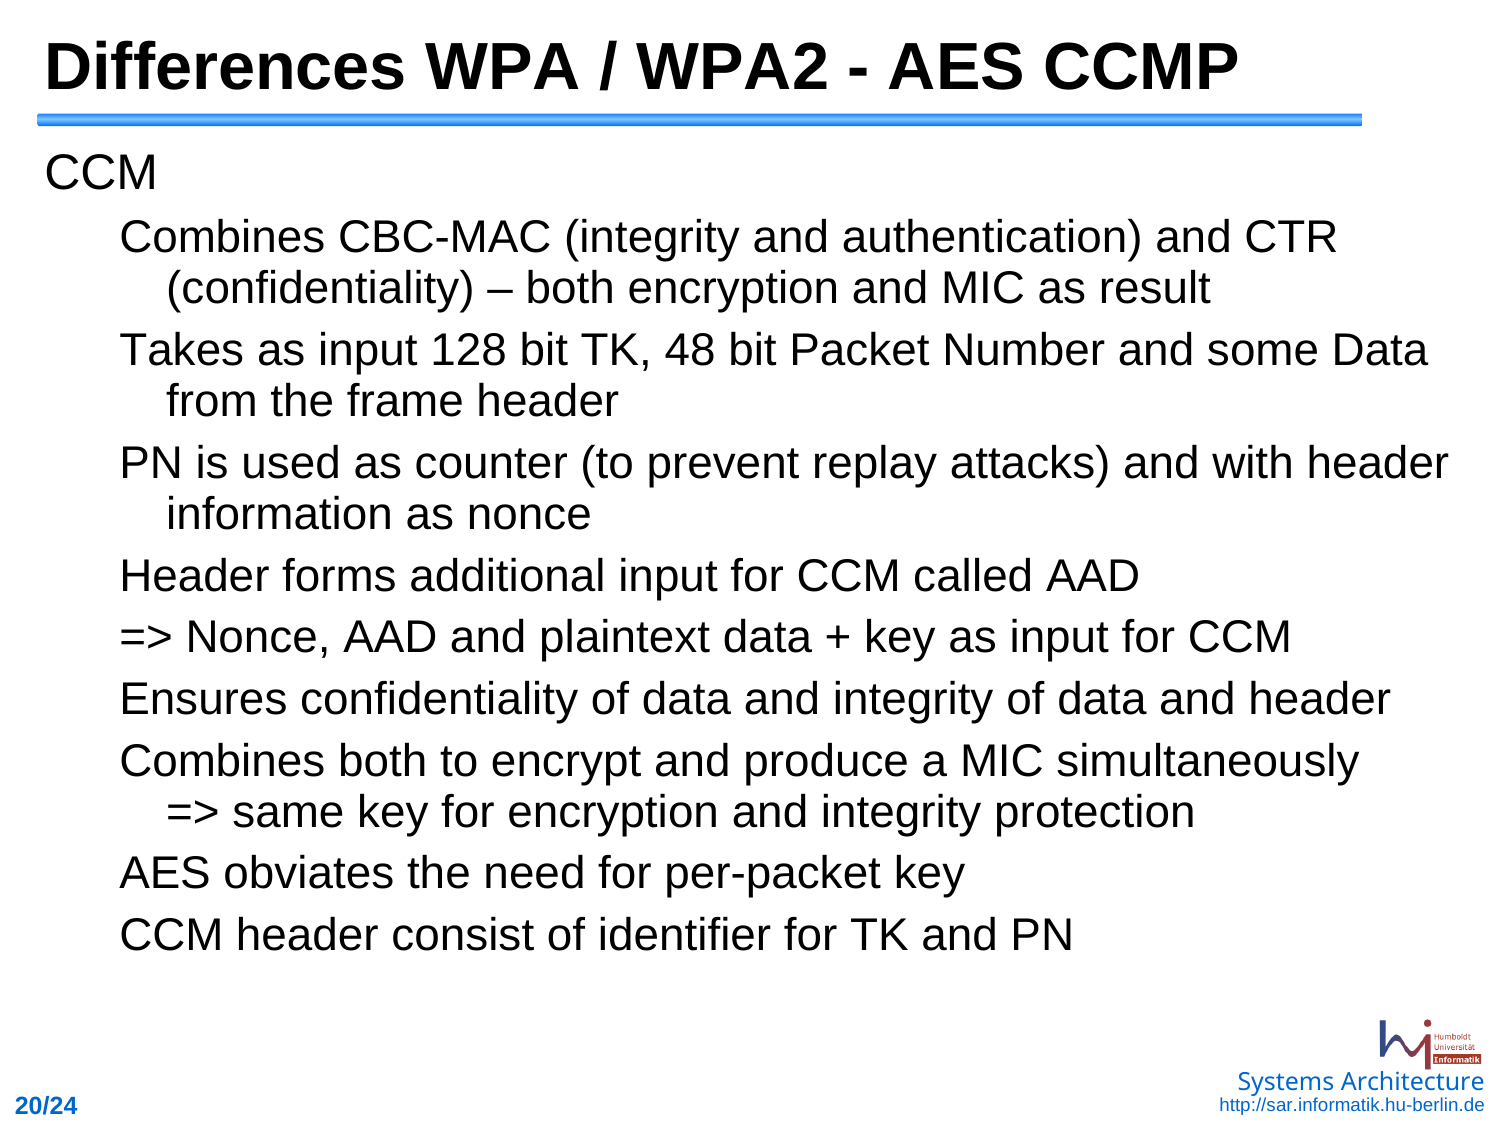

# Differences WPA / WPA2 - AES CCMP
CCM
Combines CBC-MAC (integrity and authentication) and CTR (confidentiality) – both encryption and MIC as result
Takes as input 128 bit TK, 48 bit Packet Number and some Data from the frame header
PN is used as counter (to prevent replay attacks) and with header information as nonce
Header forms additional input for CCM called AAD
=> Nonce, AAD and plaintext data + key as input for CCM
Ensures confidentiality of data and integrity of data and header
Combines both to encrypt and produce a MIC simultaneously
=> same key for encryption and integrity protection
AES obviates the need for per-packet key
CCM header consist of identifier for TK and PN